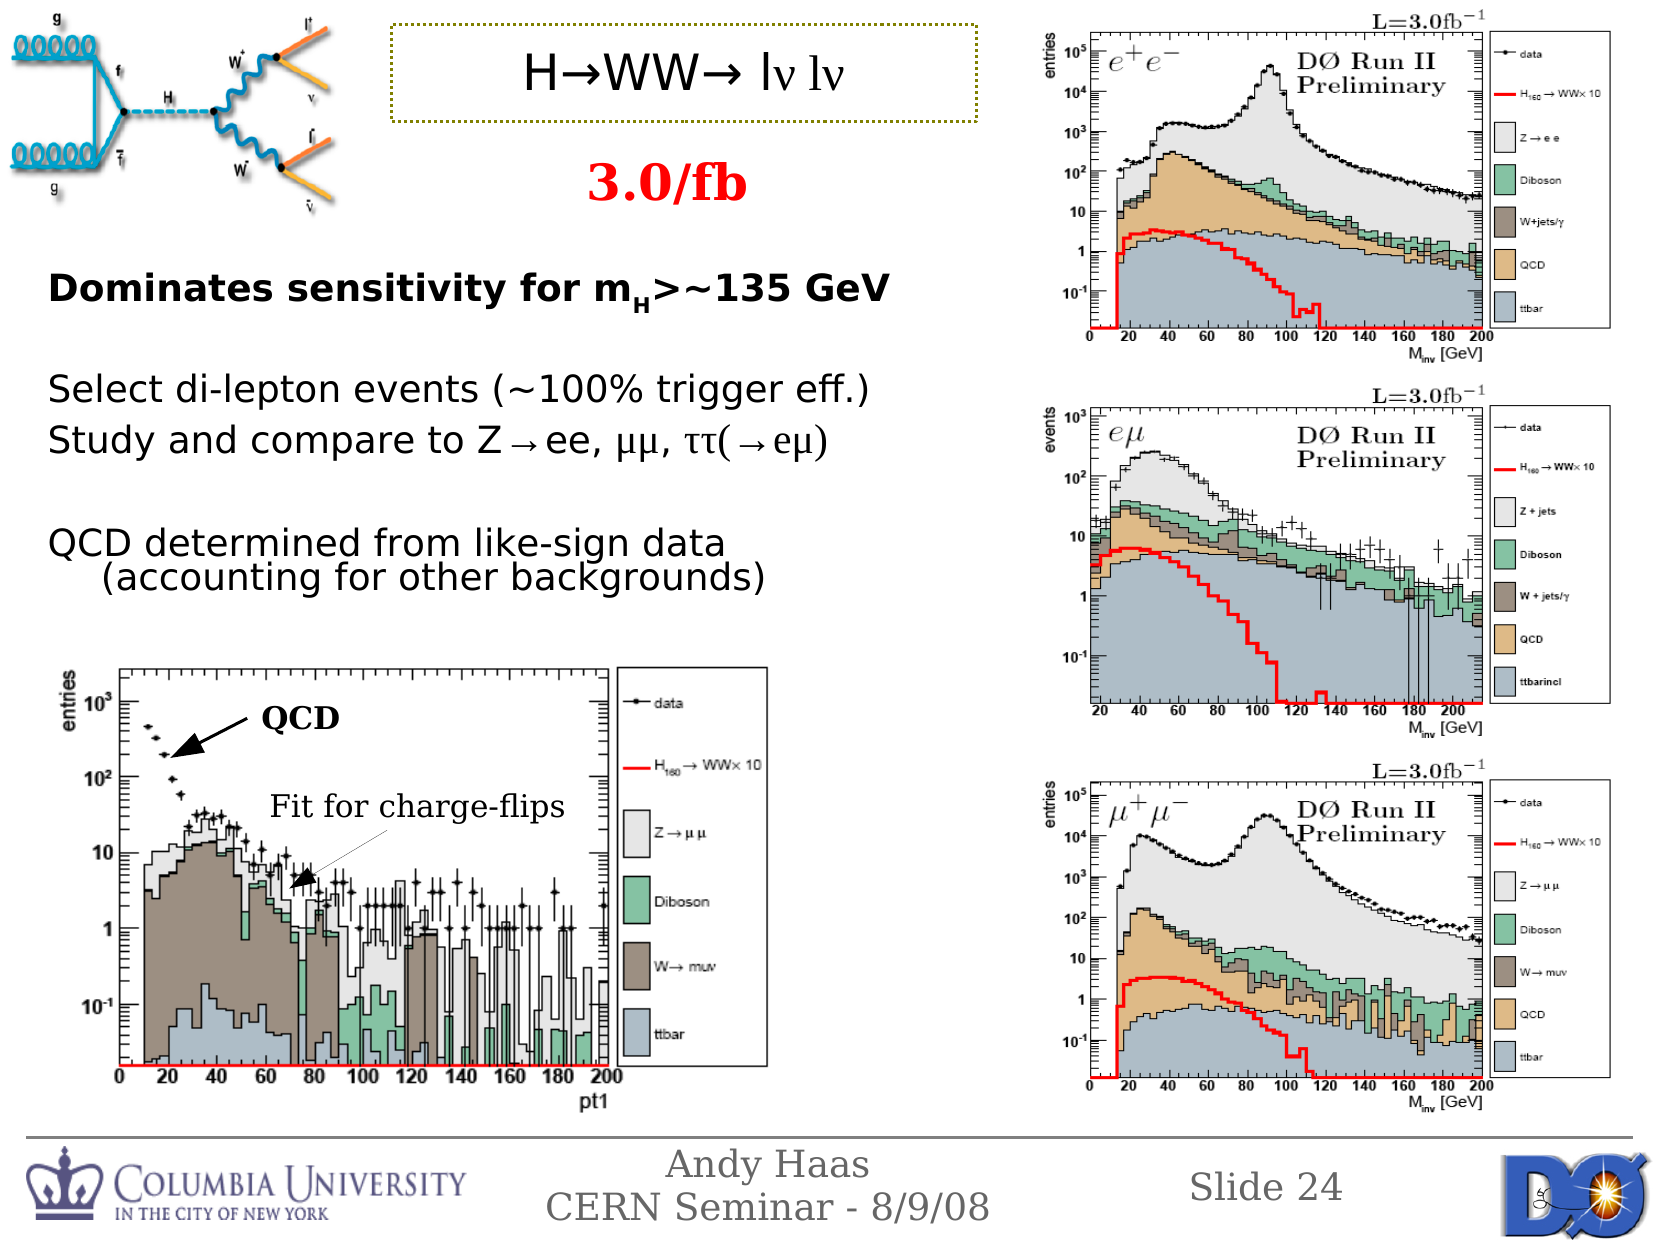

# H→WW→ lν lν
3.0/fb
Dominates sensitivity for mH>~135 GeV
Select di-lepton events (~100% trigger eff.)
Study and compare to Z→ee, μμ, ττ(→eμ)
QCD determined from like-sign data
(accounting for other backgrounds)
QCD
Fit for charge-flips